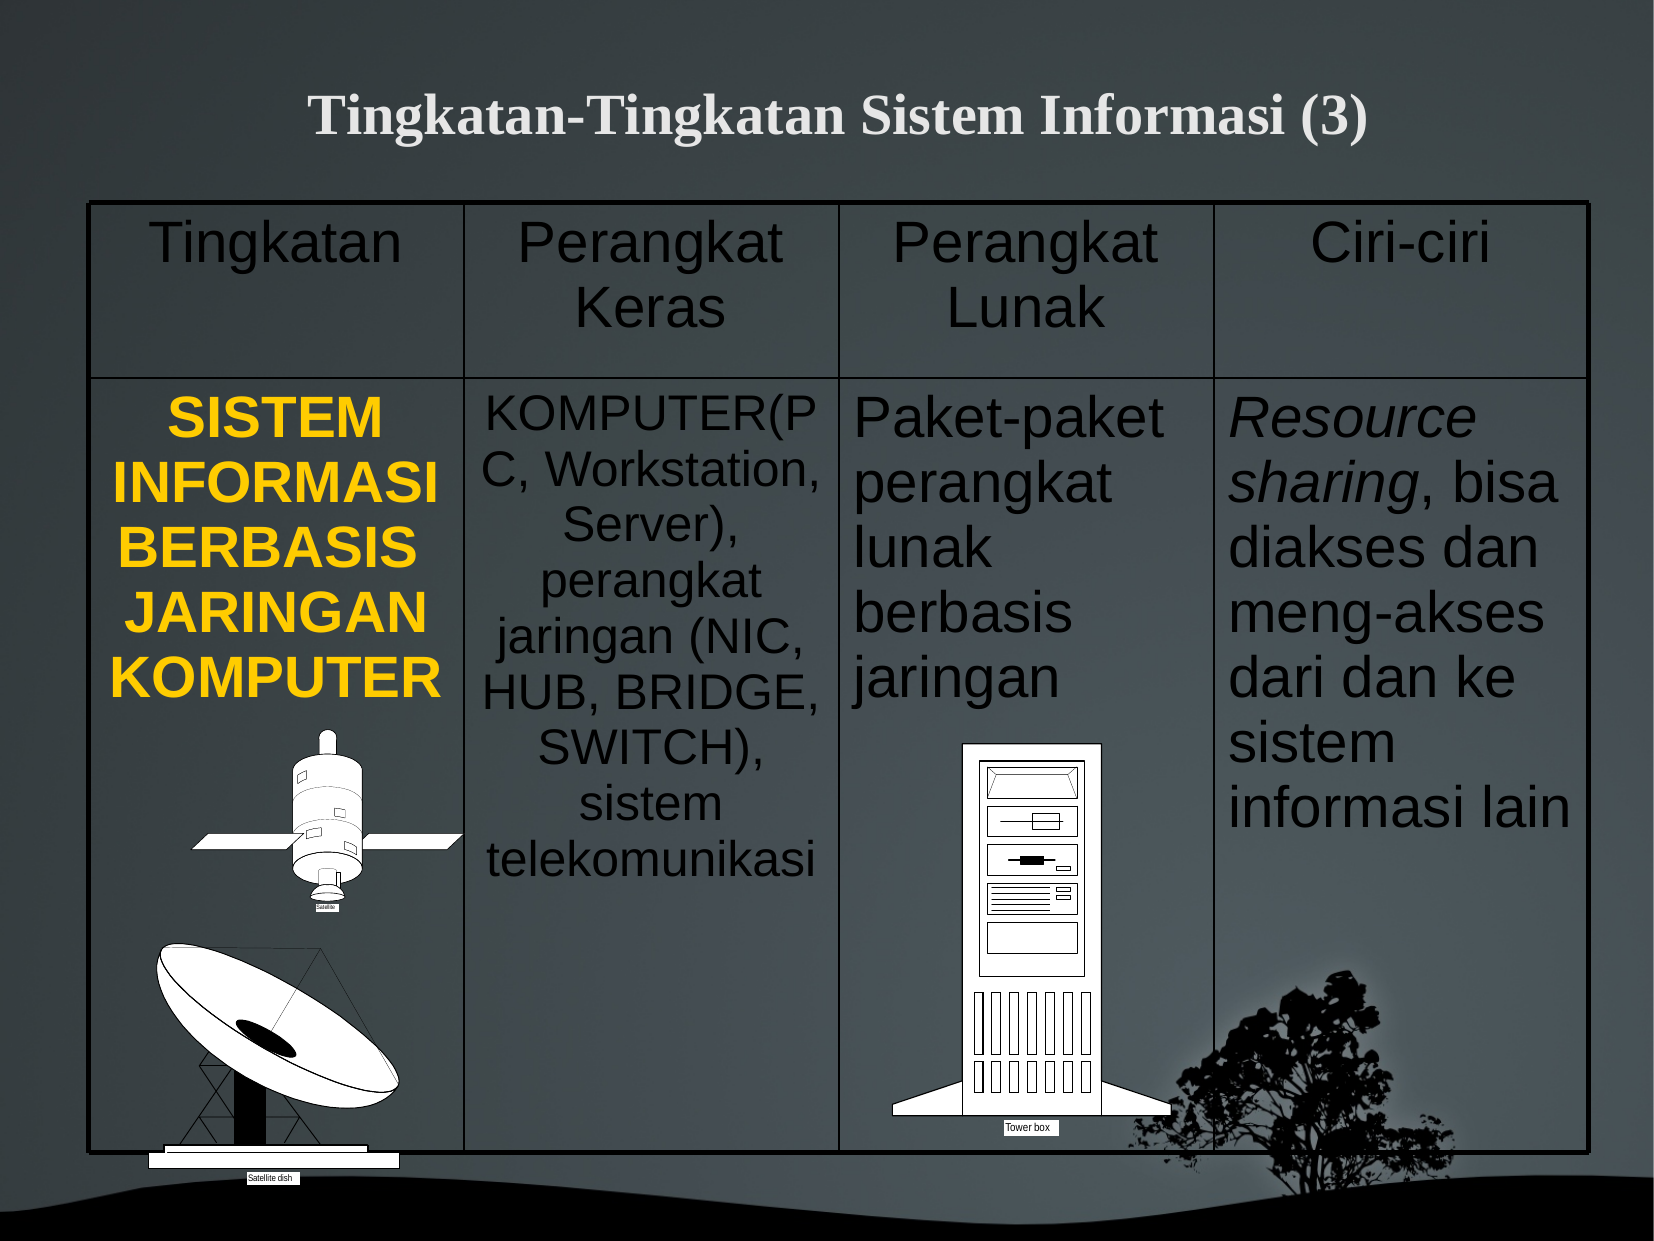

# Tingkatan-Tingkatan Sistem Informasi (3)
Tingkatan
Perangkat Keras
Perangkat Lunak
Ciri-ciri
SISTEM INFORMASI BERBASIS JARINGAN KOMPUTER
KOMPUTER(PC, Workstation, Server), perangkat jaringan (NIC, HUB, BRIDGE, SWITCH), sistem telekomunikasi
Paket-paket perangkat lunak berbasis jaringan
Resource sharing, bisa diakses dan meng-akses dari dan ke sistem informasi lain